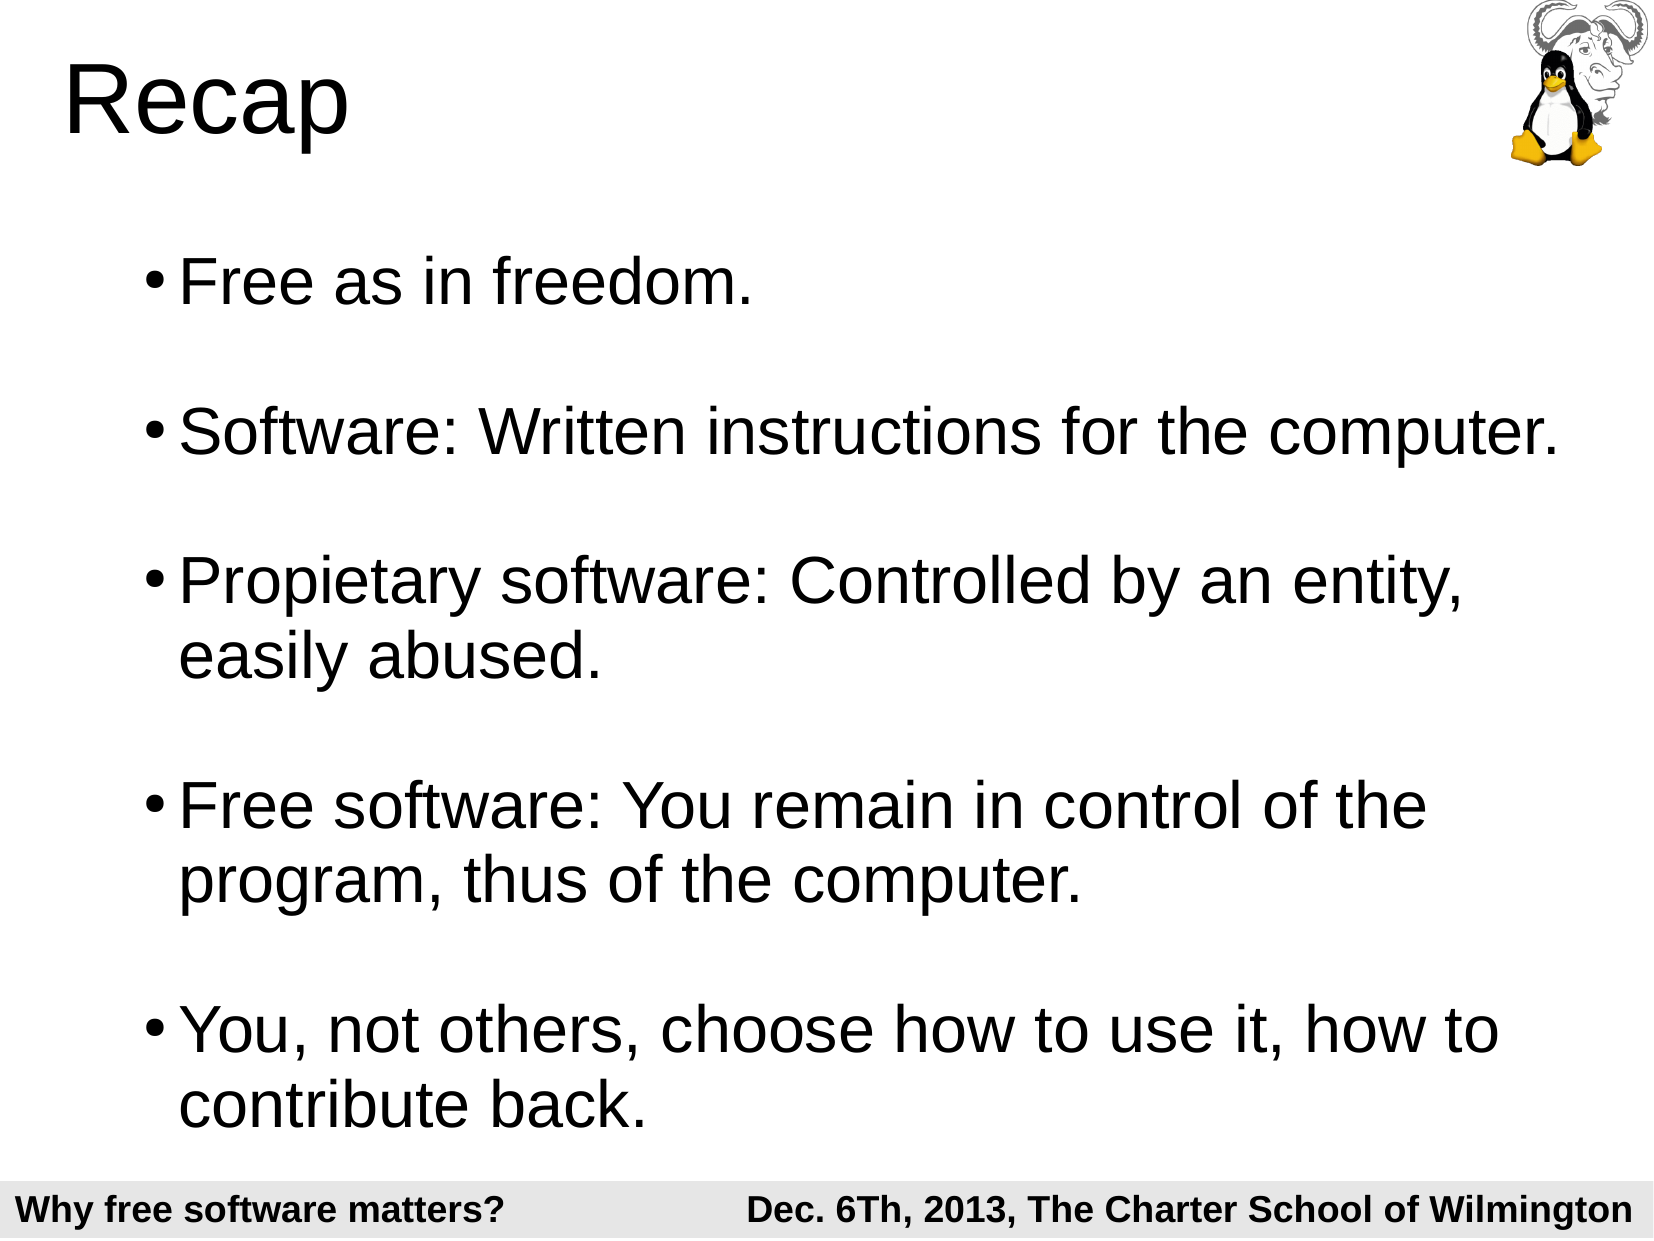

Recap
Free as in freedom.
Software: Written instructions for the computer.
Propietary software: Controlled by an entity, easily abused.
Free software: You remain in control of the program, thus of the computer.
You, not others, choose how to use it, how to contribute back.
Why free software matters? Dec. 6Th, 2013, The Charter School of Wilmington